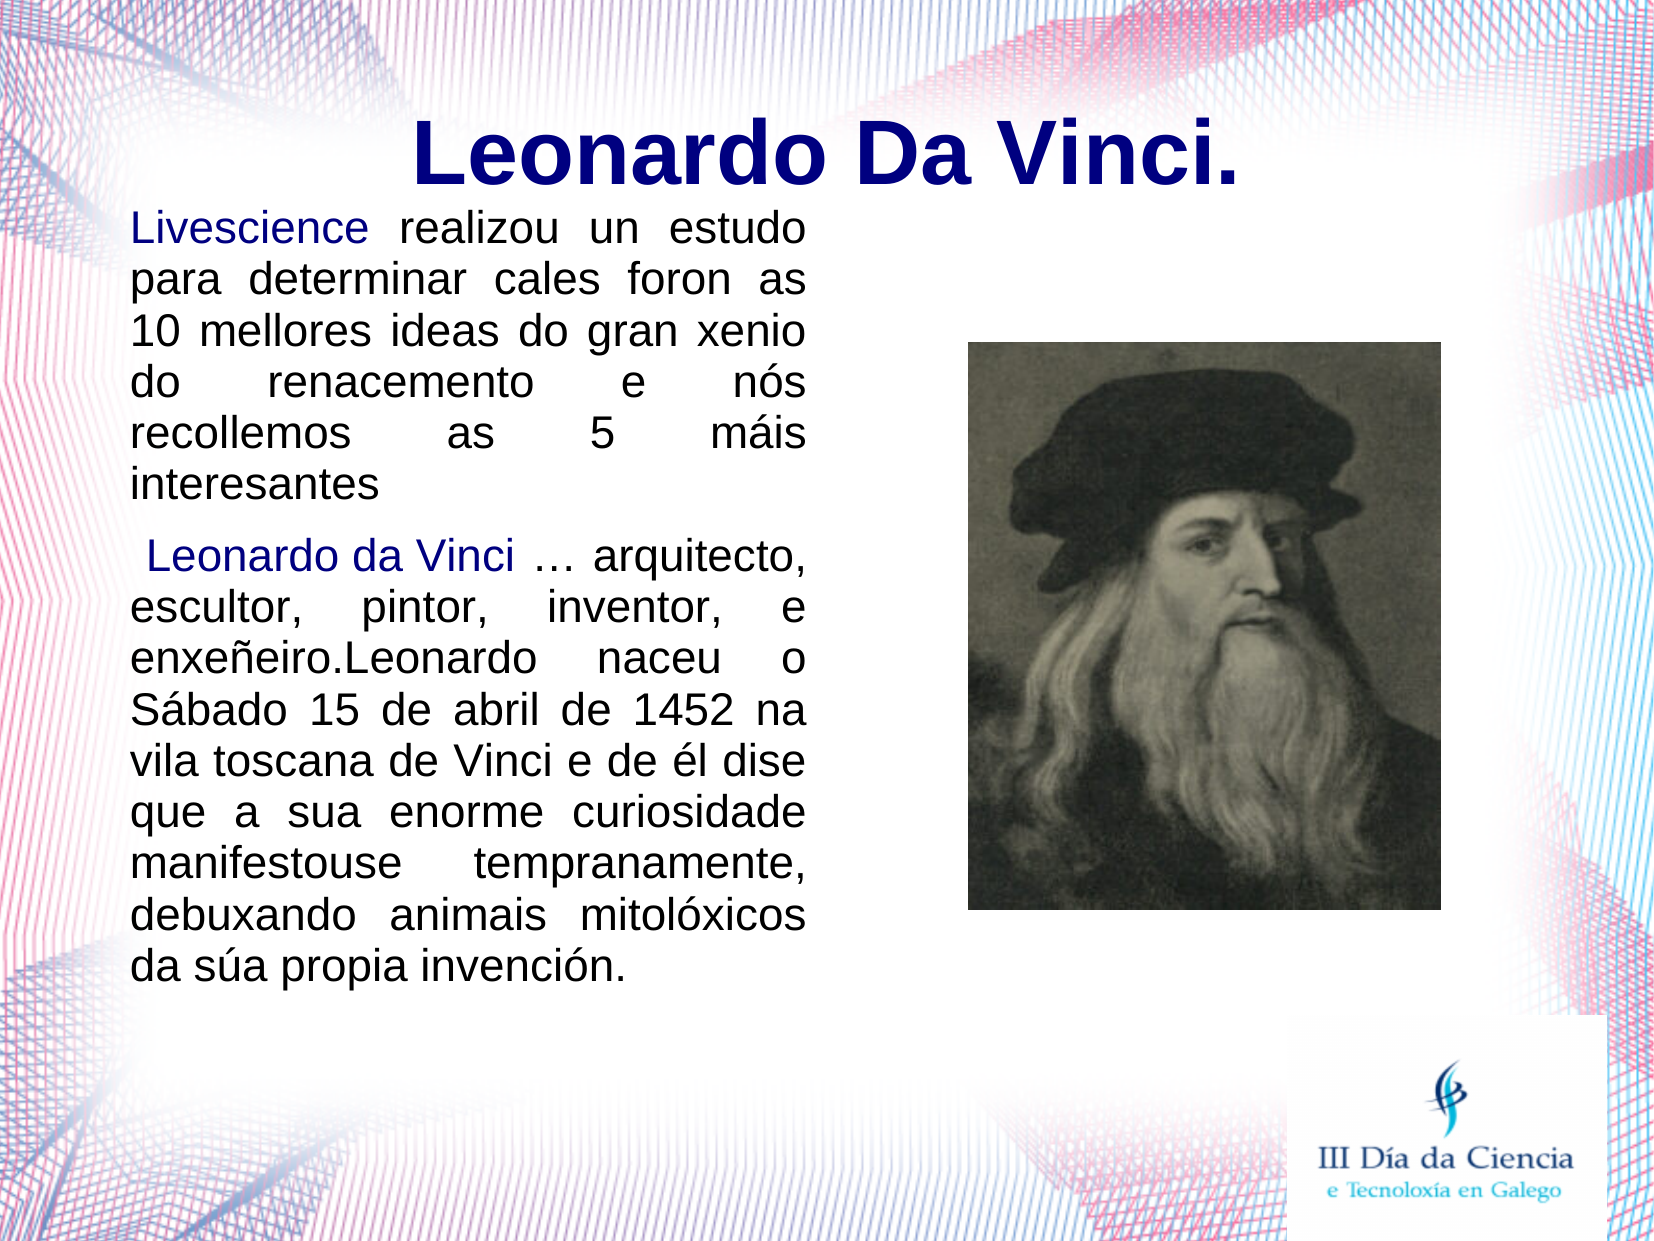

# Leonardo Da Vinci.
Livescience realizou un estudo para determinar cales foron as 10 mellores ideas do gran xenio do renacemento e nós recollemos as 5 máis interesantes
 Leonardo da Vinci … arquitecto, escultor, pintor, inventor, e enxeñeiro.Leonardo naceu o Sábado 15 de abril de 1452 na vila toscana de Vinci e de él dise que a sua enorme curiosidade manifestouse tempranamente, debuxando animais mitolóxicos da súa propia invención.